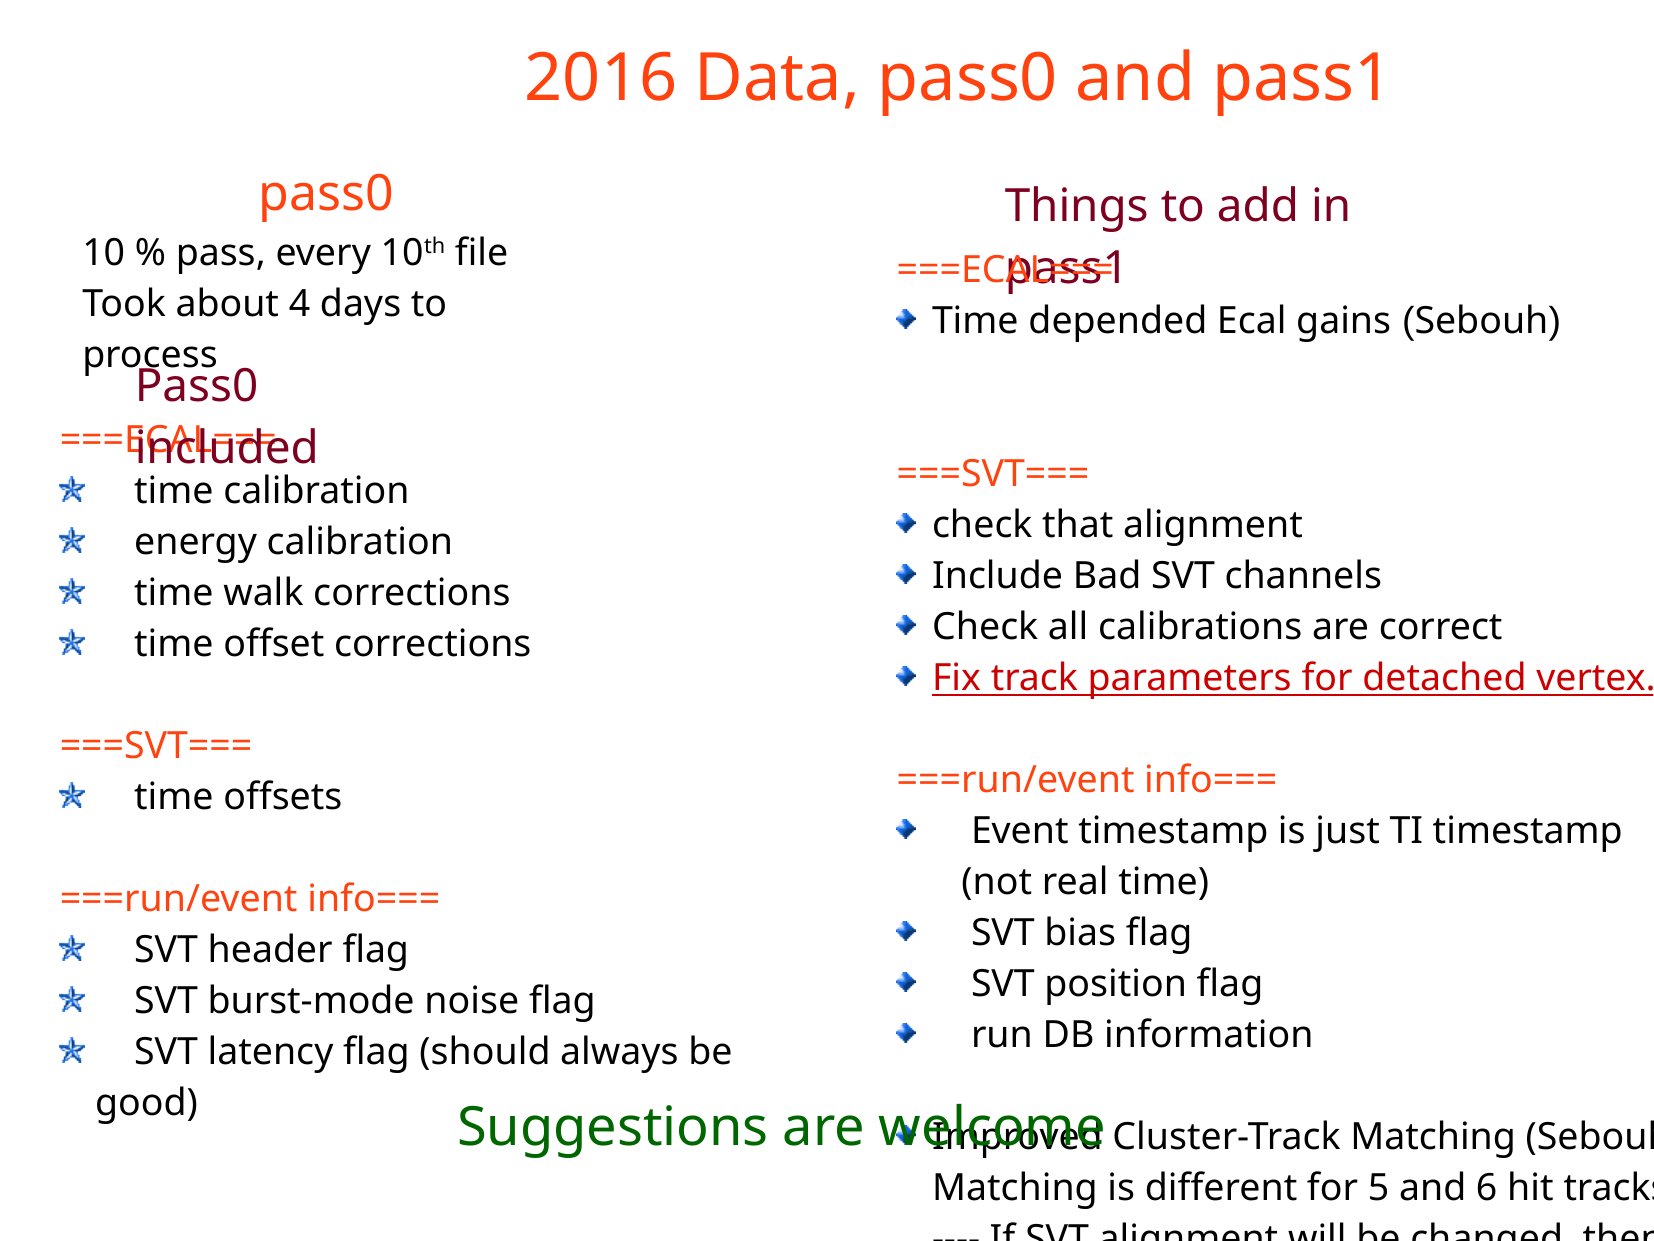

2016 Data, pass0 and pass1
pass0
10 % pass, every 10th file
Took about 4 days to process
Things to add in pass1
===ECAL===
Time depended Ecal gains (Sebouh)
===SVT===
check that alignment
Include Bad SVT channels
Check all calibrations are correct
Fix track parameters for detached vertex.
===run/event info===
 Event timestamp is just TI timestamp
 (not real time)
 SVT bias flag
 SVT position flag
 run DB information
Improved Cluster-Track Matching (Sebouh)
Matching is different for 5 and 6 hit tracks.
---- If SVT alignment will be changed, then
 matching should be recalculated
Pass0 included
===ECAL===
 time calibration
 energy calibration
 time walk corrections
 time offset corrections
===SVT===
 time offsets
===run/event info===
 SVT header flag
 SVT burst-mode noise flag
 SVT latency flag (should always be good)
Suggestions are welcome